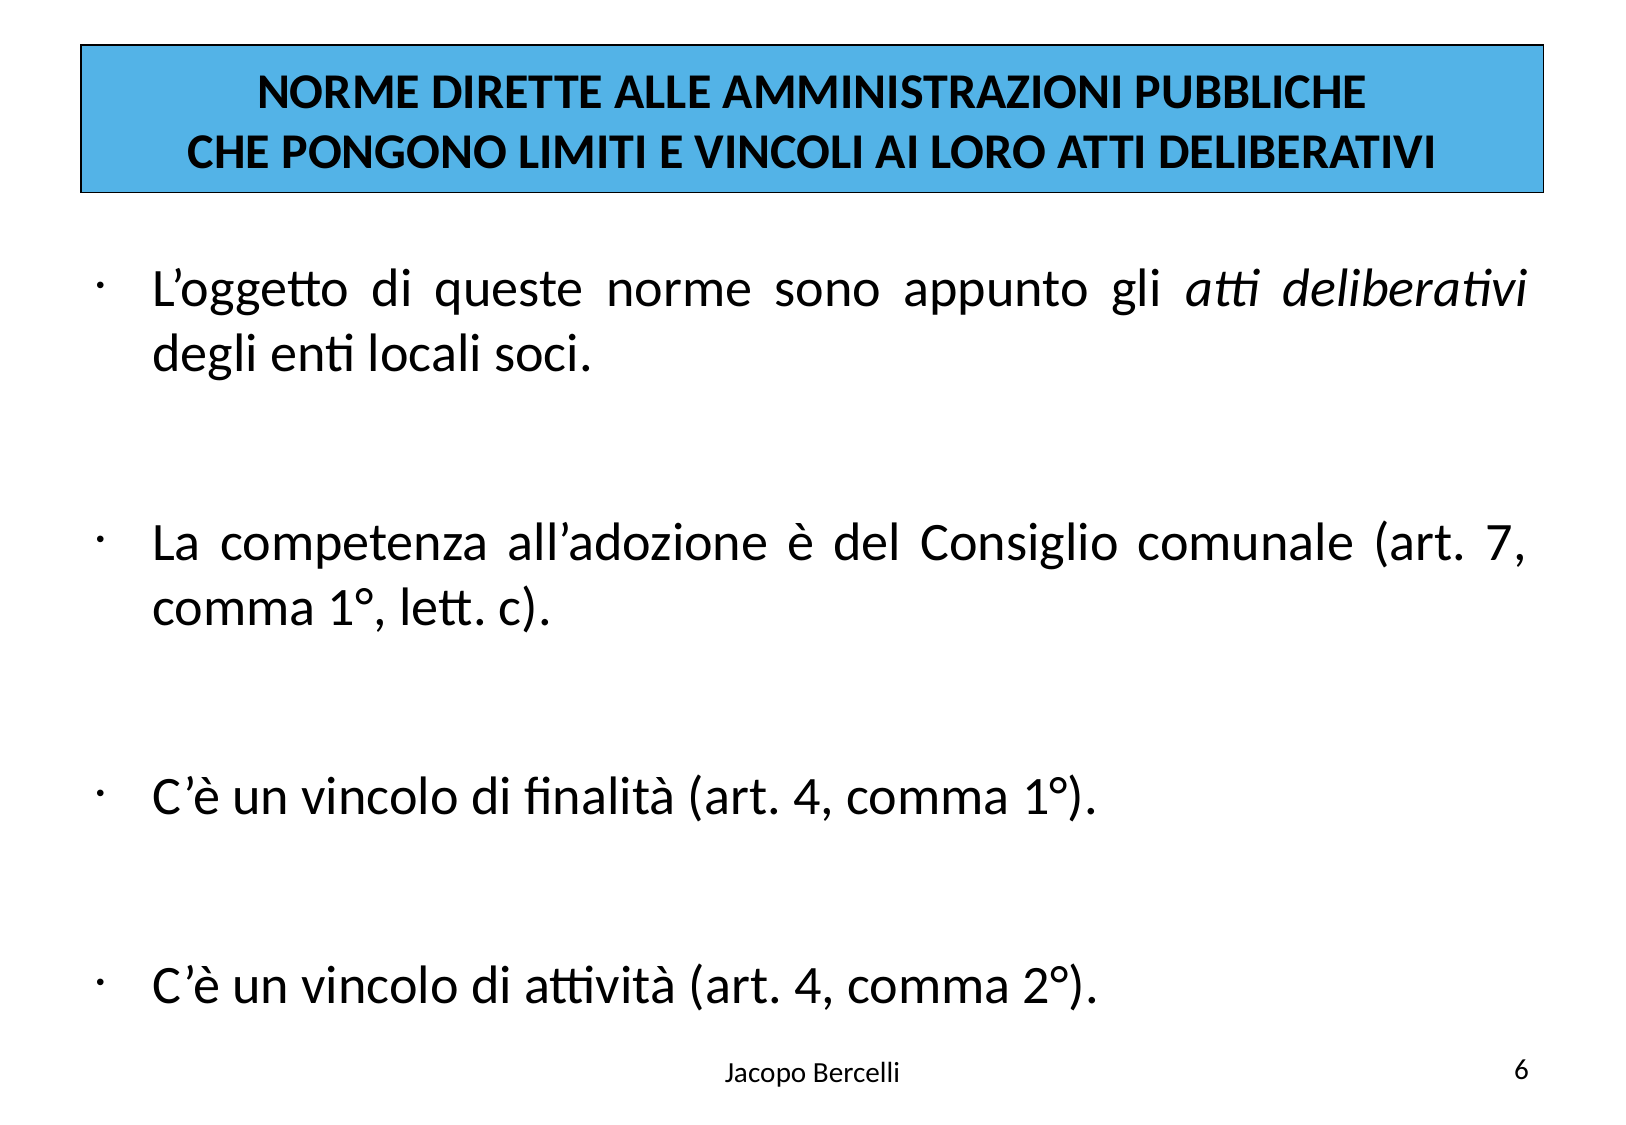

# NORME DIRETTE ALLE AMMINISTRAZIONI PUBBLICHE CHE PONGONO LIMITI E VINCOLI AI LORO ATTI DELIBERATIVI
L’oggetto di queste norme sono appunto gli atti deliberativi degli enti locali soci.
La competenza all’adozione è del Consiglio comunale (art. 7, comma 1°, lett. c).
C’è un vincolo di finalità (art. 4, comma 1°).
C’è un vincolo di attività (art. 4, comma 2°).
Jacopo Bercelli